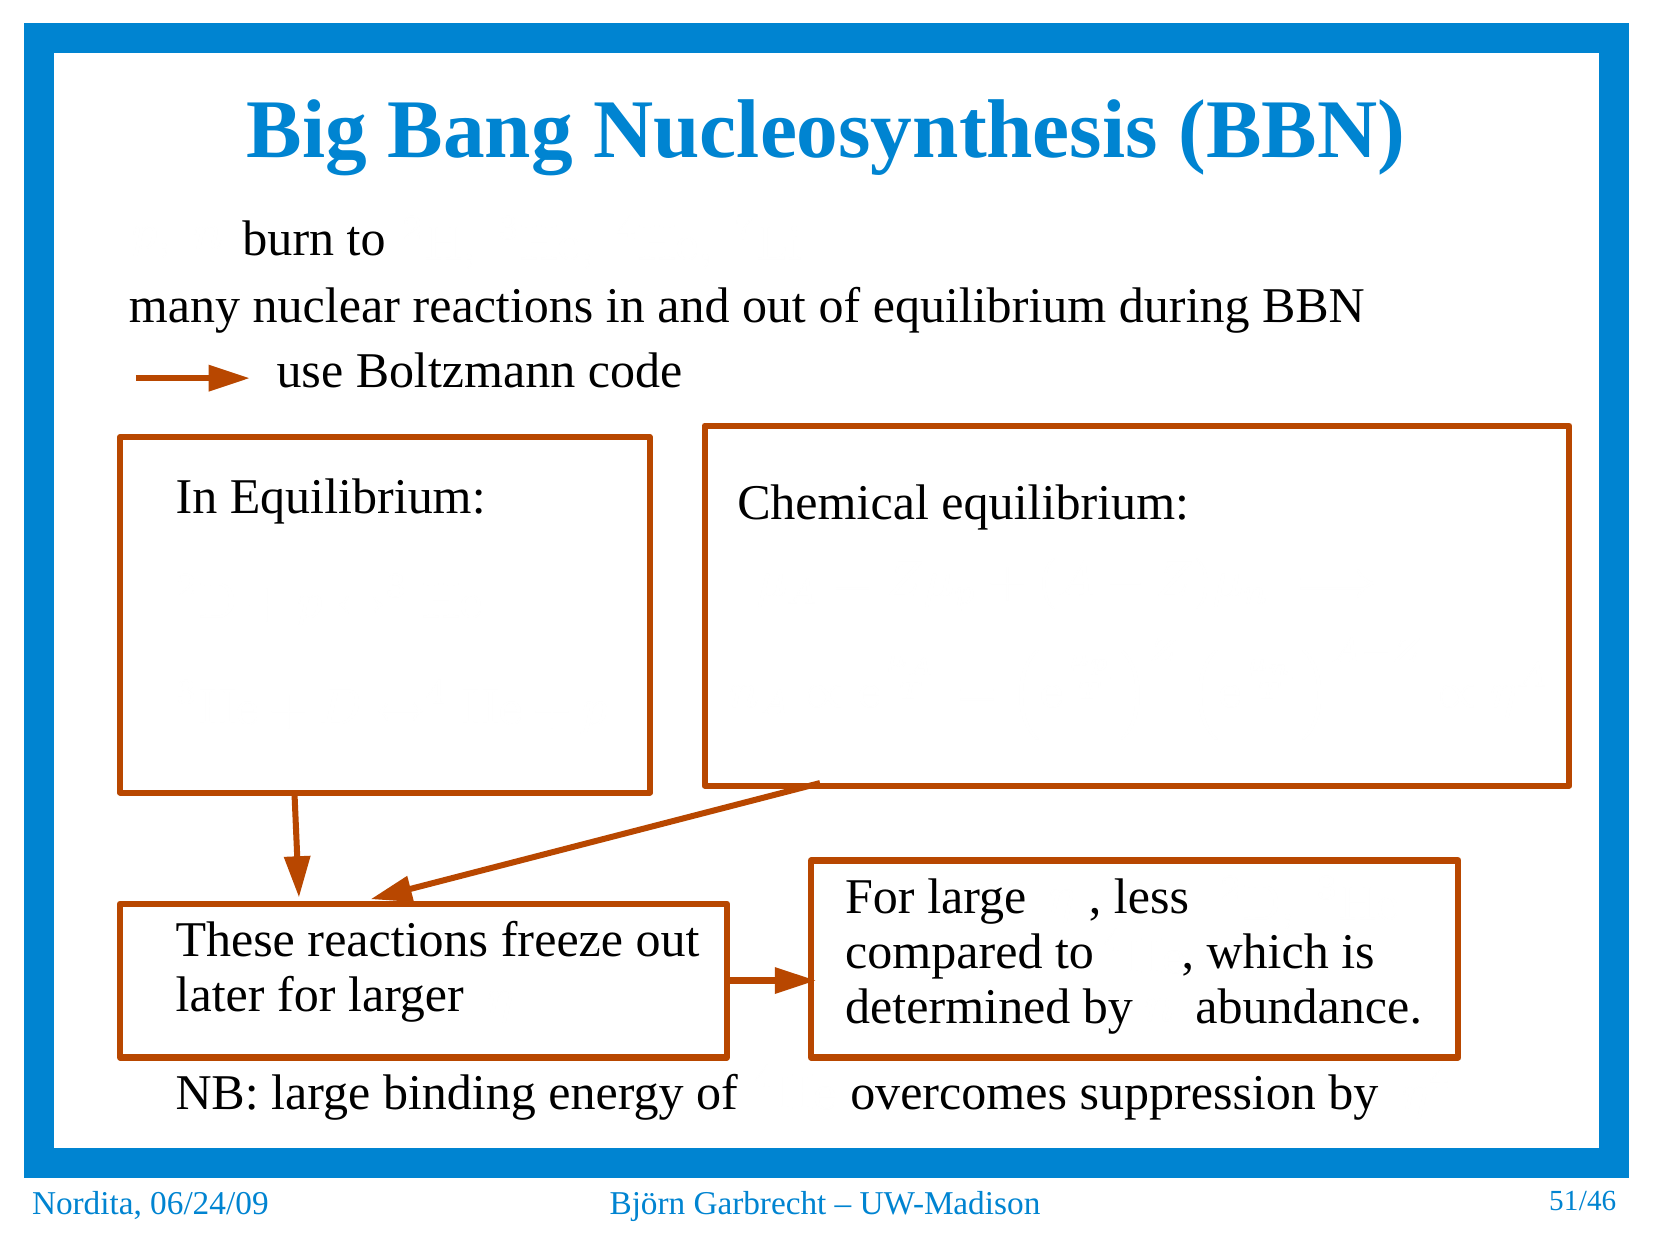

# Big Bang Nucleosynthesis (BBN)
burn to
many nuclear reactions in and out of equilibrium during BBN
use Boltzmann code
In Equilibrium:
Chemical equilibrium:
For large , less
compared to , which is
determined by abundance.
These reactions freeze out
later for larger
NB: large binding energy of overcomes suppression by
Björn Garbrecht – UW-Madison
51